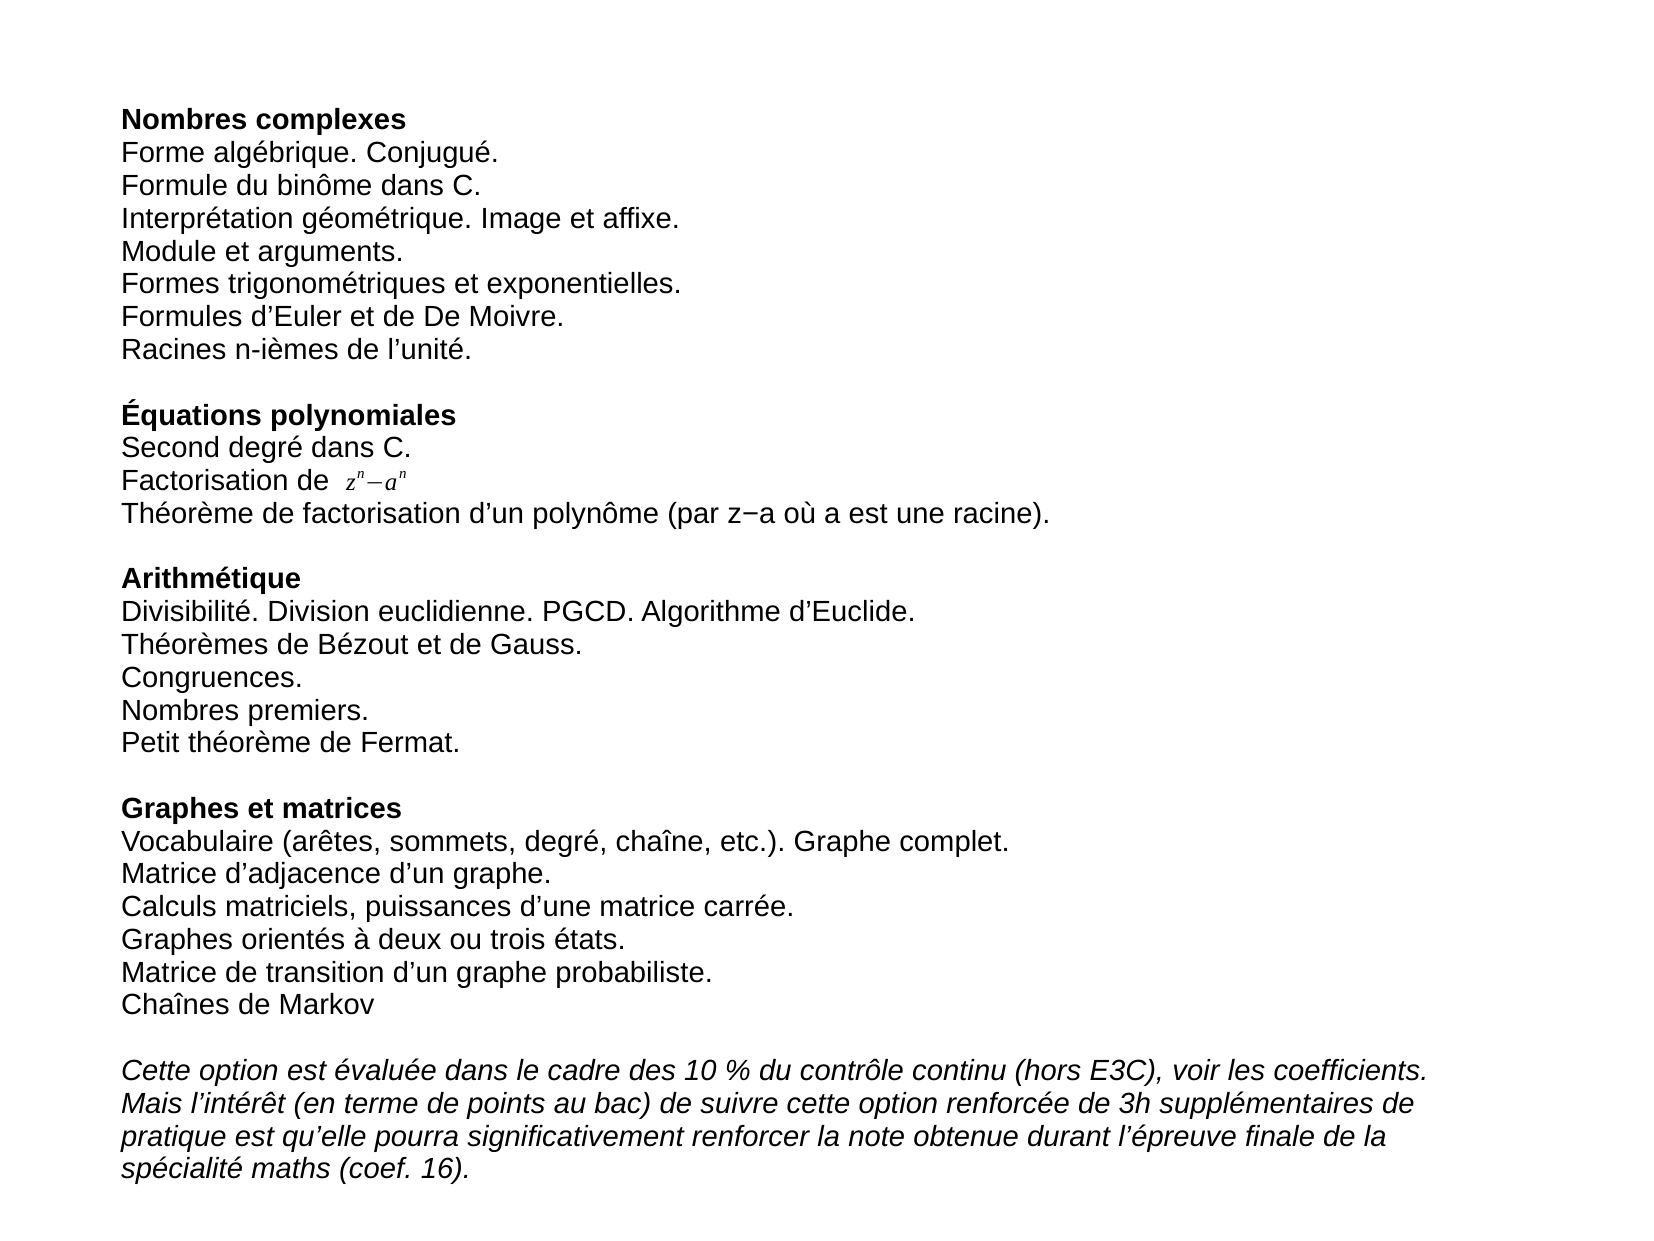

Nombres complexes
Forme algébrique. Conjugué.
Formule du binôme dans C.
Interprétation géométrique. Image et affixe.
Module et arguments.
Formes trigonométriques et exponentielles.
Formules d’Euler et de De Moivre.
Racines n-ièmes de l’unité.
Équations polynomiales
Second degré dans C.
Factorisation de
Théorème de factorisation d’un polynôme (par z−a où a est une racine).
Arithmétique
Divisibilité. Division euclidienne. PGCD. Algorithme d’Euclide.
Théorèmes de Bézout et de Gauss.
Congruences.
Nombres premiers.
Petit théorème de Fermat.
Graphes et matrices
Vocabulaire (arêtes, sommets, degré, chaîne, etc.). Graphe complet.
Matrice d’adjacence d’un graphe.
Calculs matriciels, puissances d’une matrice carrée.
Graphes orientés à deux ou trois états.
Matrice de transition d’un graphe probabiliste.
Chaînes de Markov
Cette option est évaluée dans le cadre des 10 % du contrôle continu (hors E3C), voir les coefficients.
Mais l’intérêt (en terme de points au bac) de suivre cette option renforcée de 3h supplémentaires de pratique est qu’elle pourra significativement renforcer la note obtenue durant l’épreuve finale de la spécialité maths (coef. 16).